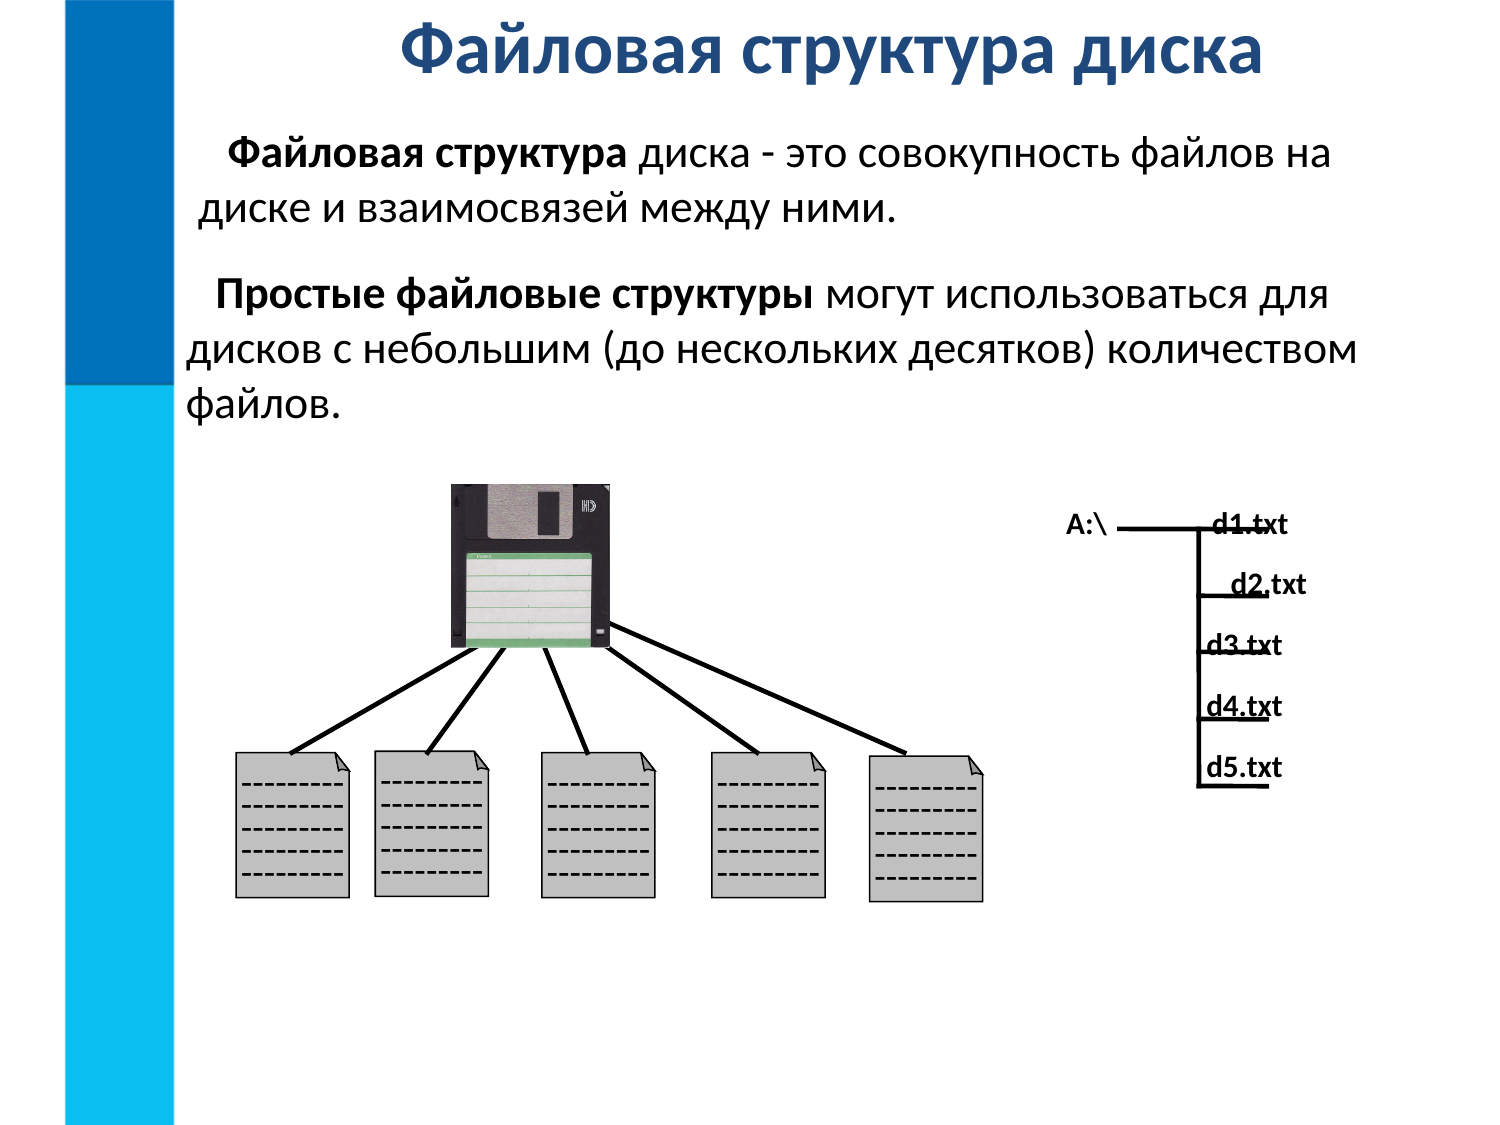

Файловая структура диска
Файловая структура диска - это совокупность файлов на диске и взаимосвязей между ними.
Простые файловые структуры могут использоваться для дисков с небольшим (до нескольких десятков) количеством файлов.
A:\ d1.txt
	 d2.txt
 d3.txt
 d4.txt
 d5.txt
---------
---------
---------
---------
---------
---------
---------
---------
---------
---------
---------
---------
---------
---------
---------
---------
---------
---------
---------
---------
---------
---------
---------
---------
---------